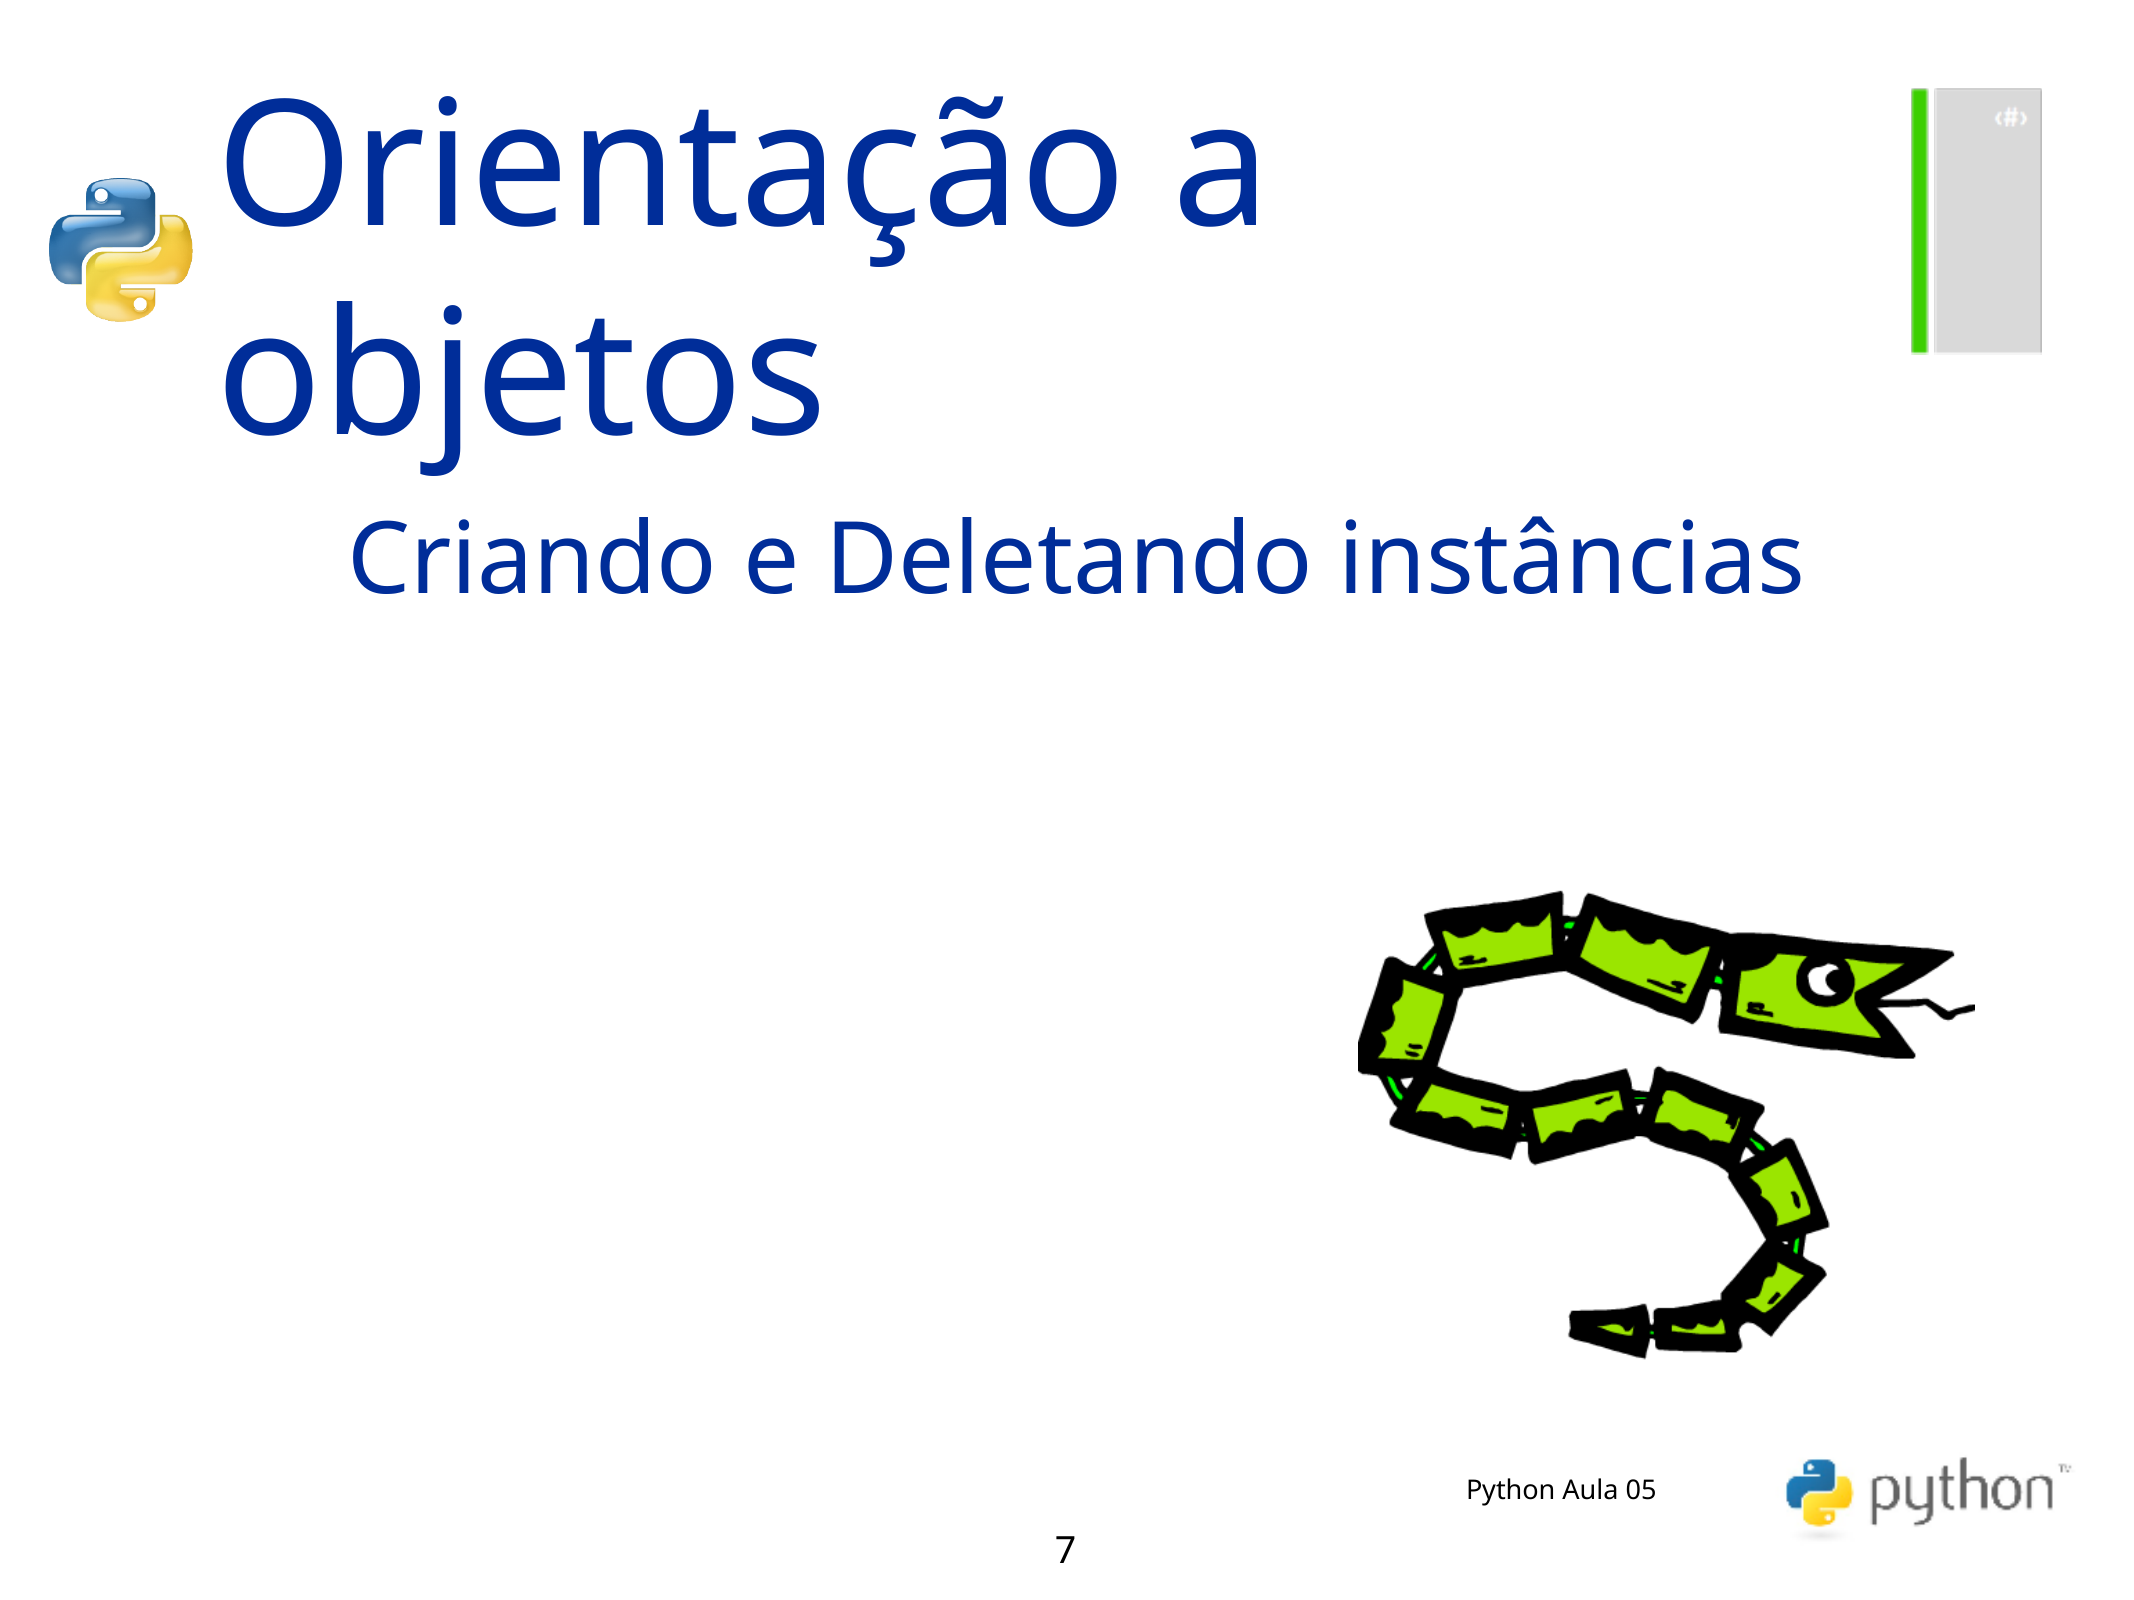

# Orientação a objetos
Criando e Deletando instâncias
Python Aula 05